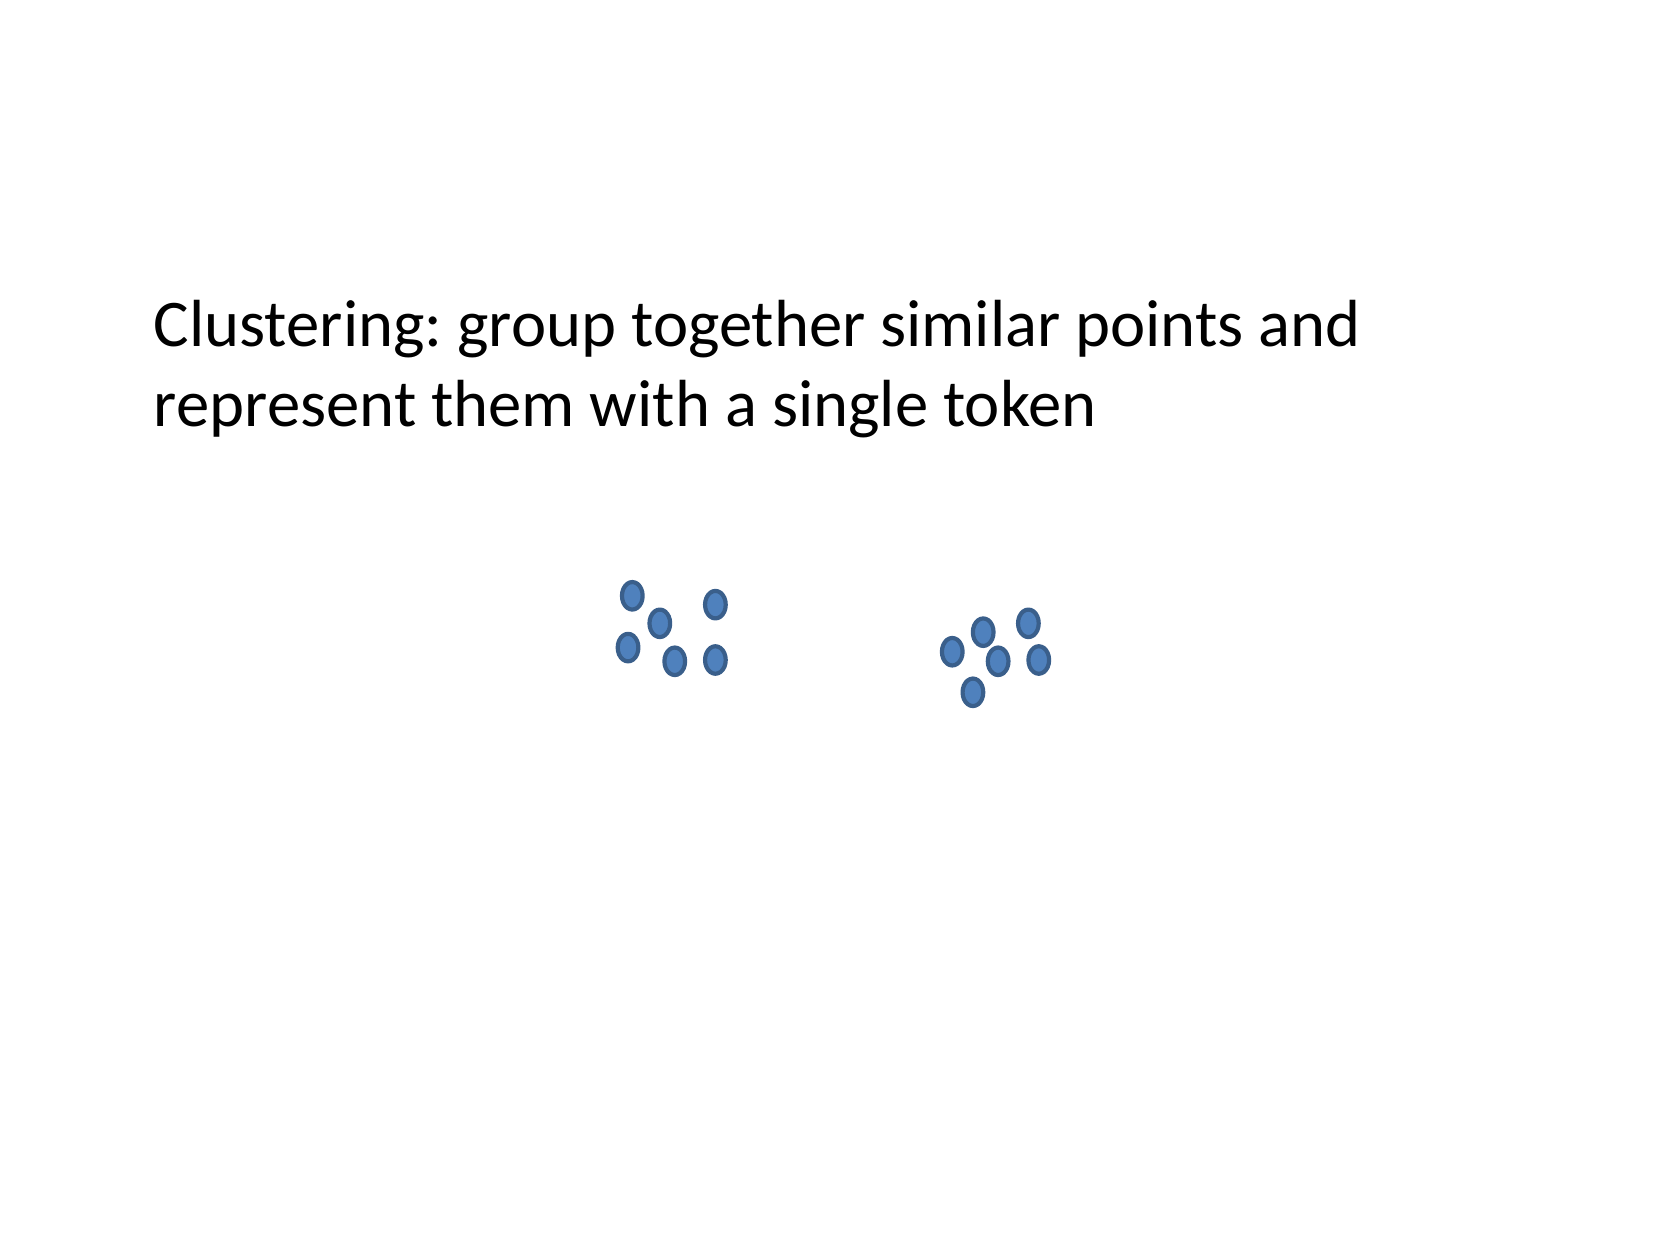

#
	Clustering: group together similar points and represent them with a single token